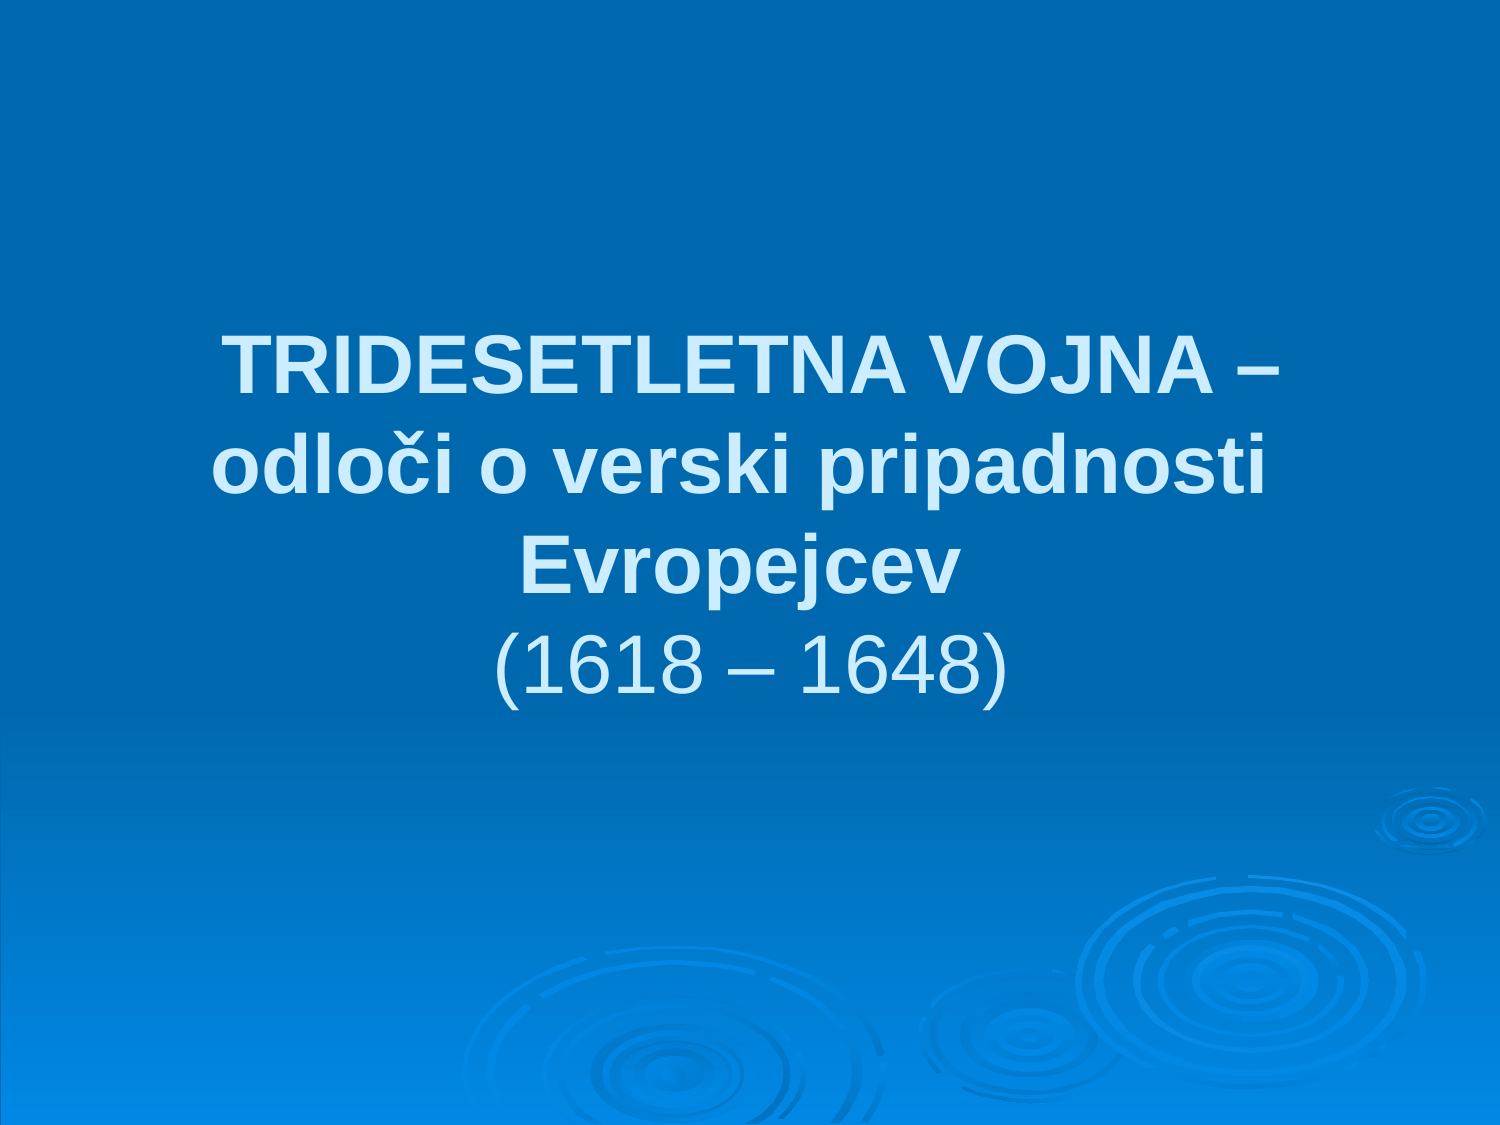

# TRIDESETLETNA VOJNA – odloči o verski pripadnosti Evropejcev (1618 – 1648)